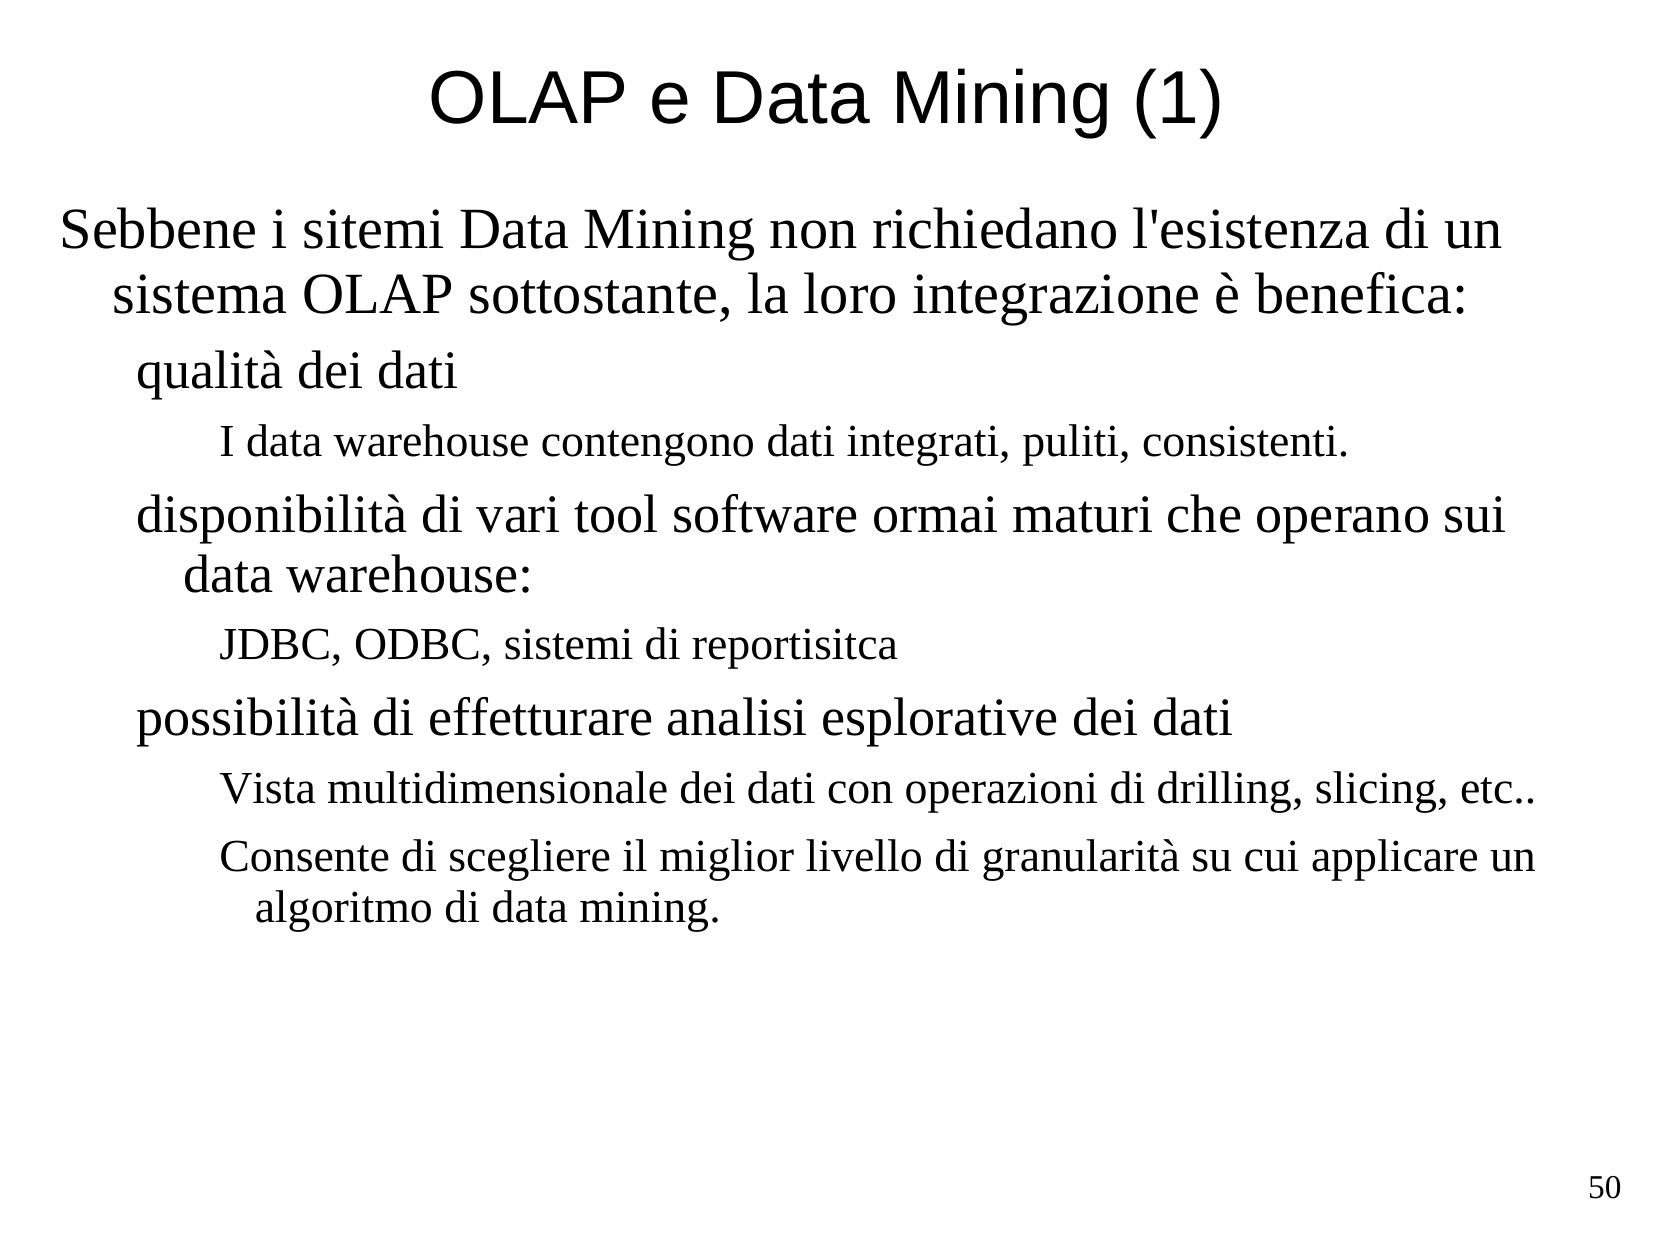

# OLAP e Data Mining (1)
Sebbene i sitemi Data Mining non richiedano l'esistenza di un sistema OLAP sottostante, la loro integrazione è benefica:
qualità dei dati
I data warehouse contengono dati integrati, puliti, consistenti.
disponibilità di vari tool software ormai maturi che operano sui data warehouse:
JDBC, ODBC, sistemi di reportisitca
possibilità di effetturare analisi esplorative dei dati
Vista multidimensionale dei dati con operazioni di drilling, slicing, etc..
Consente di scegliere il miglior livello di granularità su cui applicare un algoritmo di data mining.